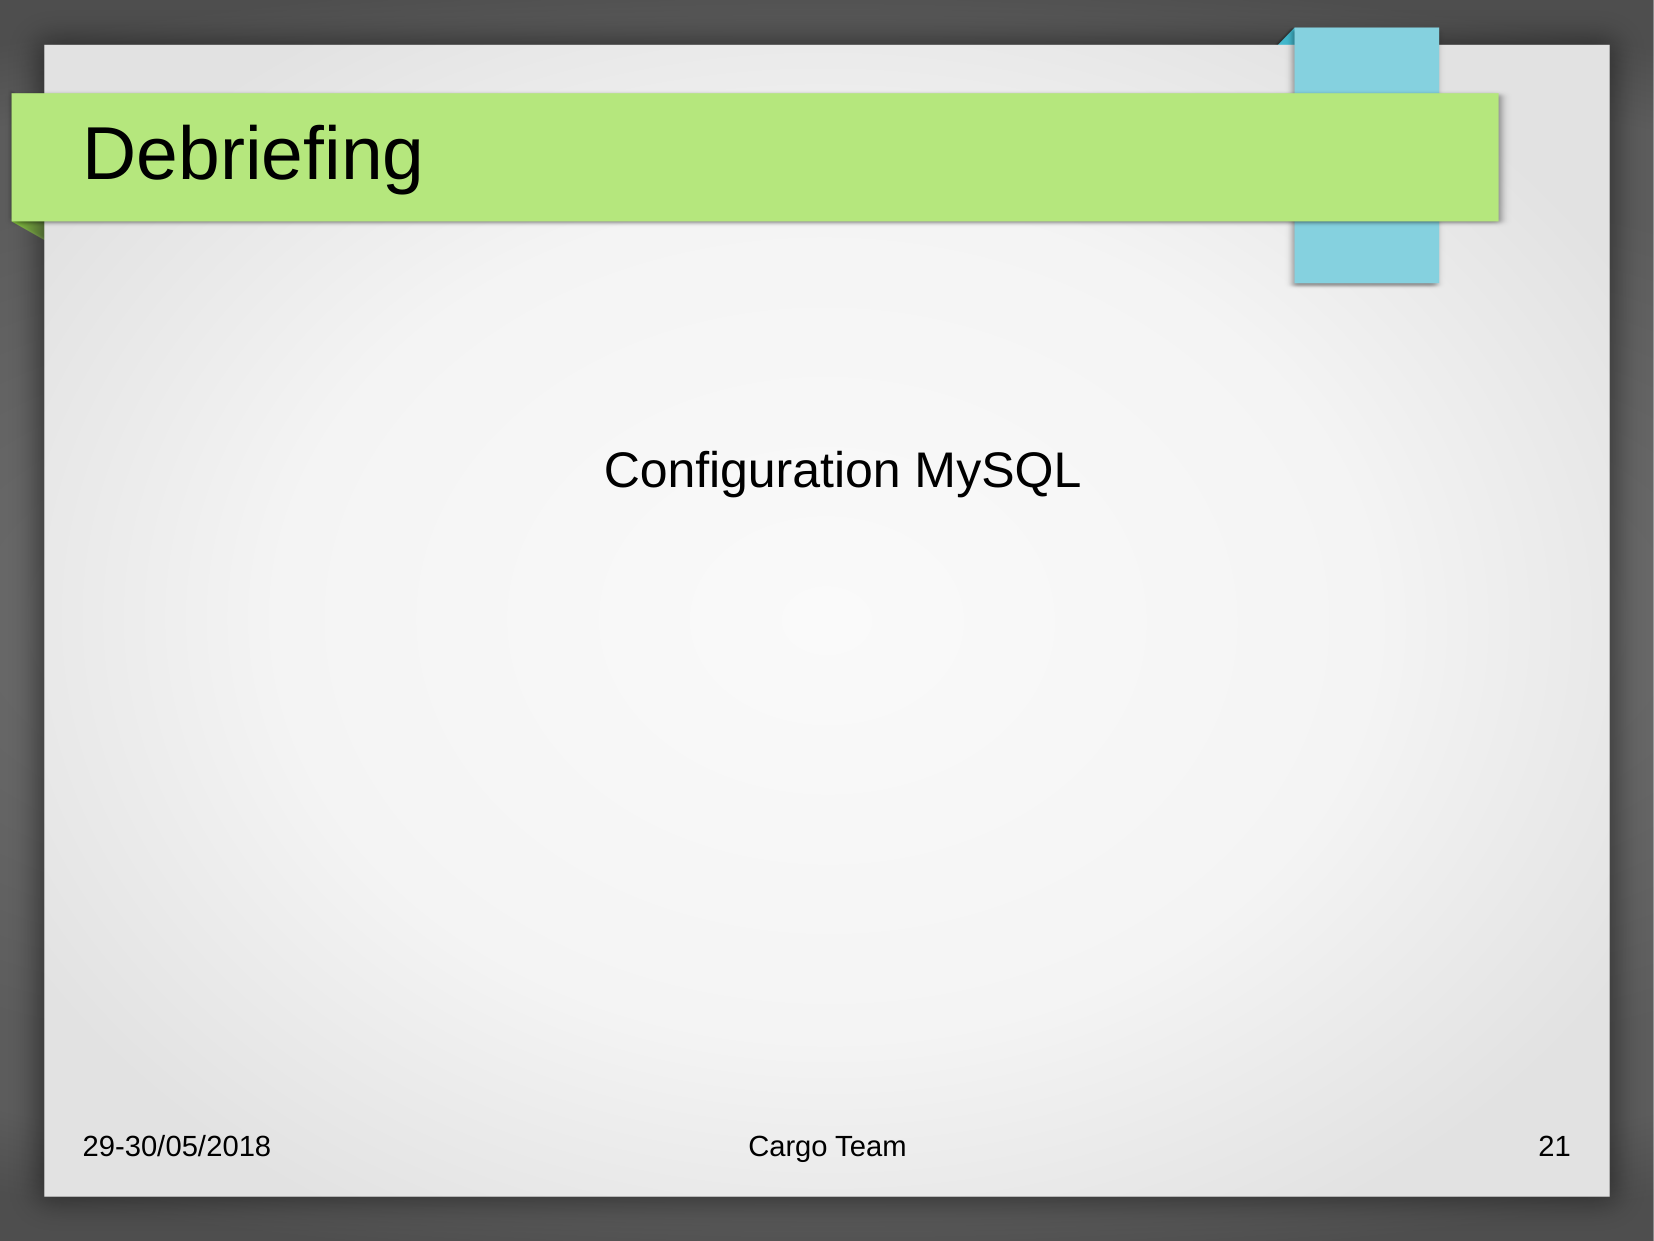

# Debriefing
Configuration MySQL
29-30/05/2018
Cargo Team
21